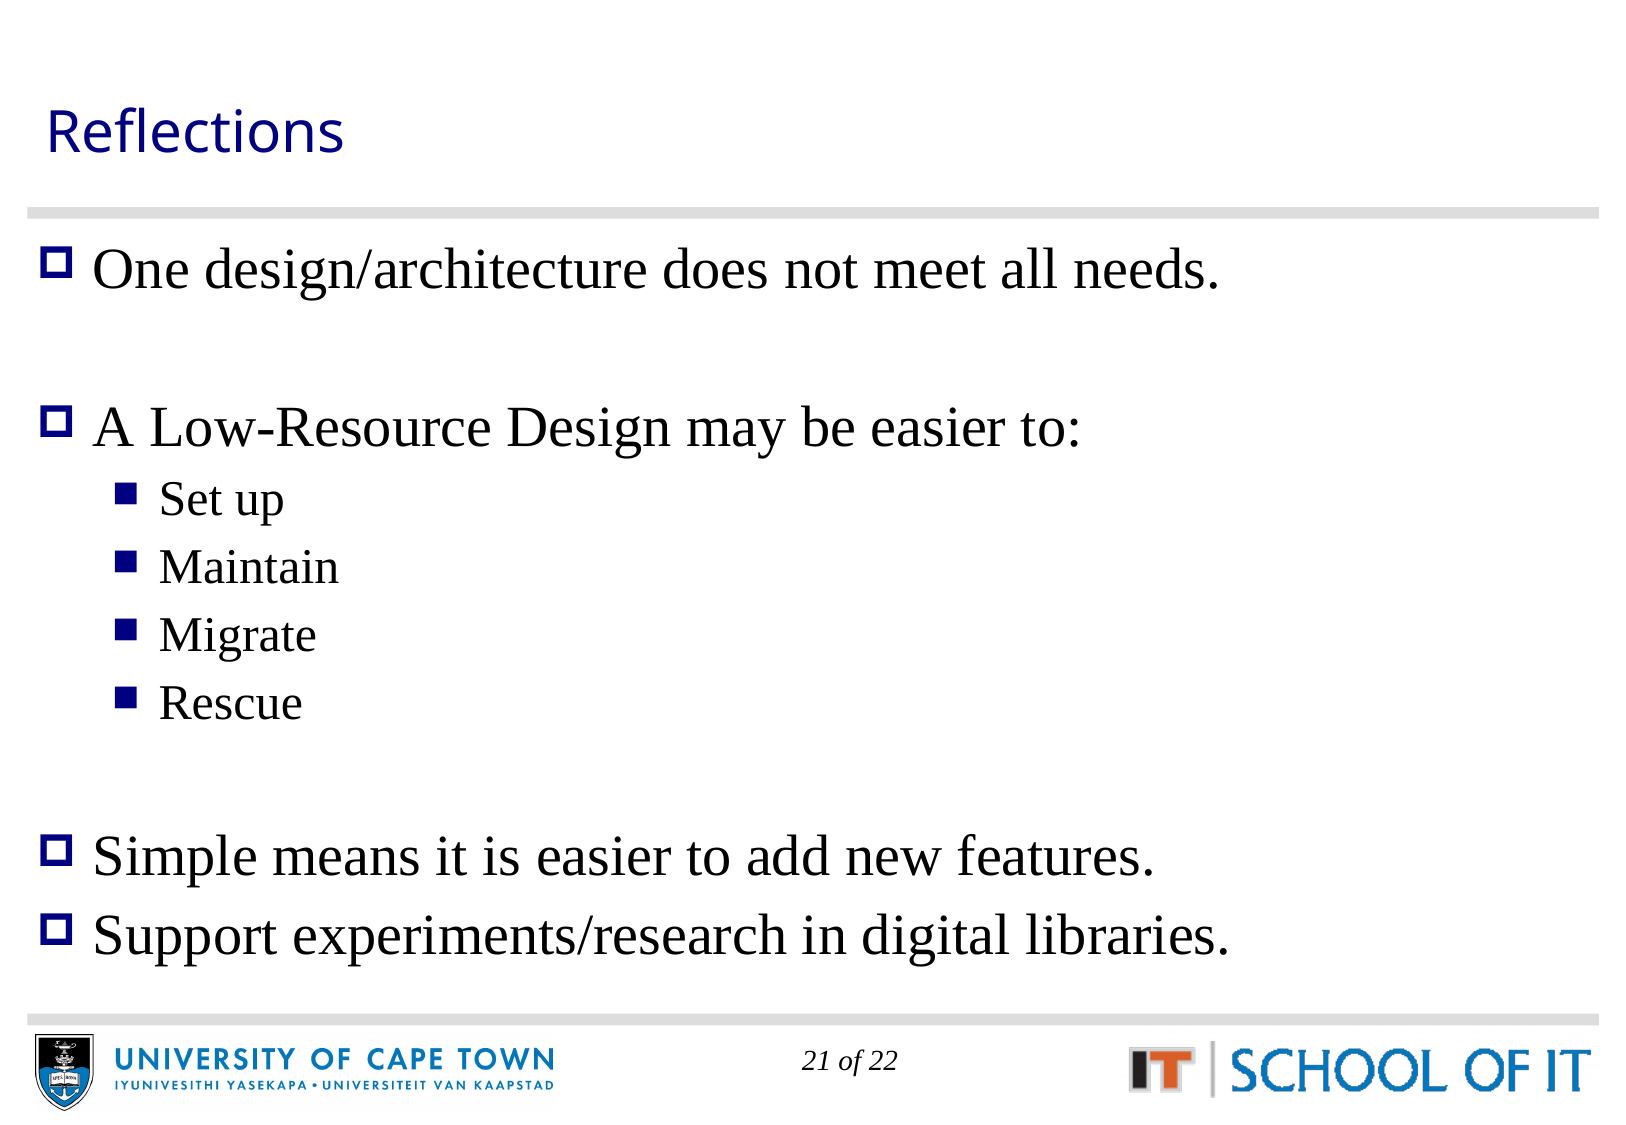

# Reflections
One design/architecture does not meet all needs.
A Low-Resource Design may be easier to:
Set up
Maintain
Migrate
Rescue
Simple means it is easier to add new features.
Support experiments/research in digital libraries.
21